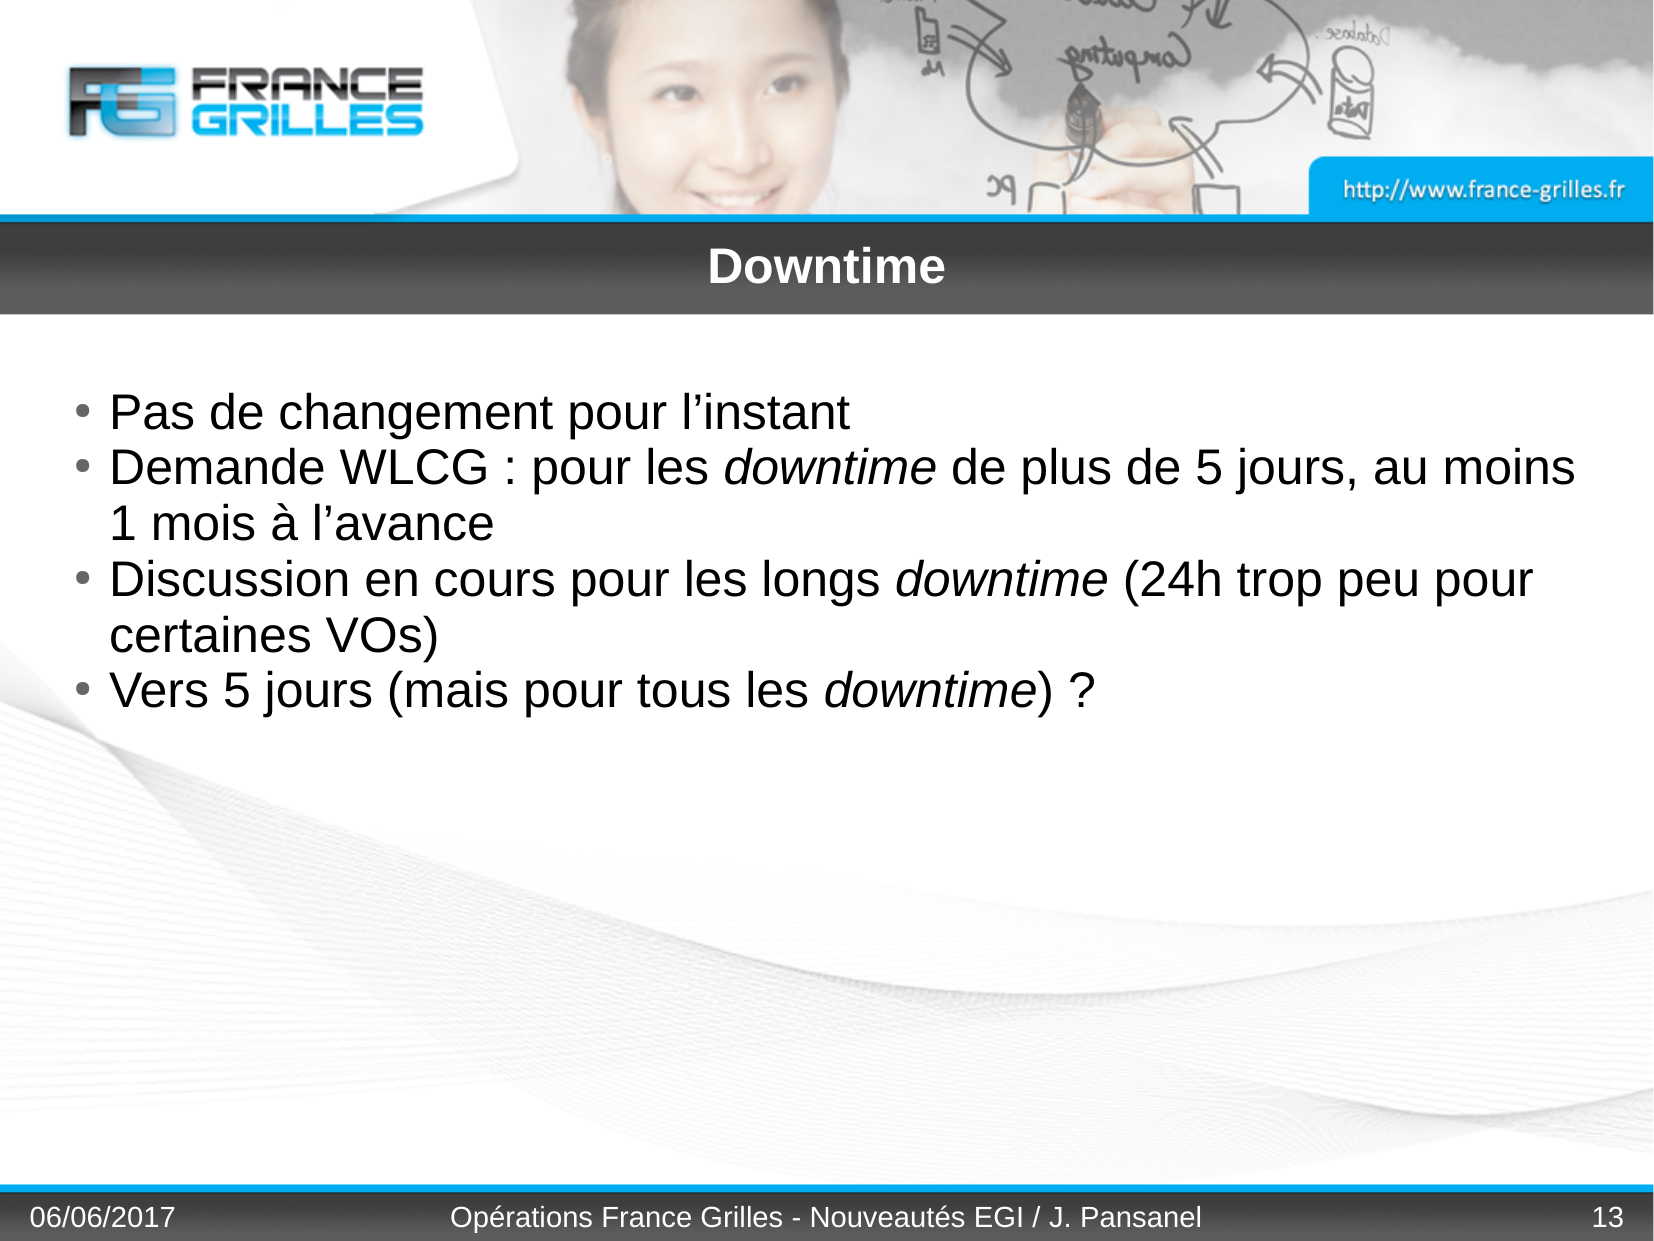

Downtime
Pas de changement pour l’instant
Demande WLCG : pour les downtime de plus de 5 jours, au moins 1 mois à l’avance
Discussion en cours pour les longs downtime (24h trop peu pour certaines VOs)
Vers 5 jours (mais pour tous les downtime) ?
06/06/2017
13
Opérations France Grilles - Nouveautés EGI / J. Pansanel